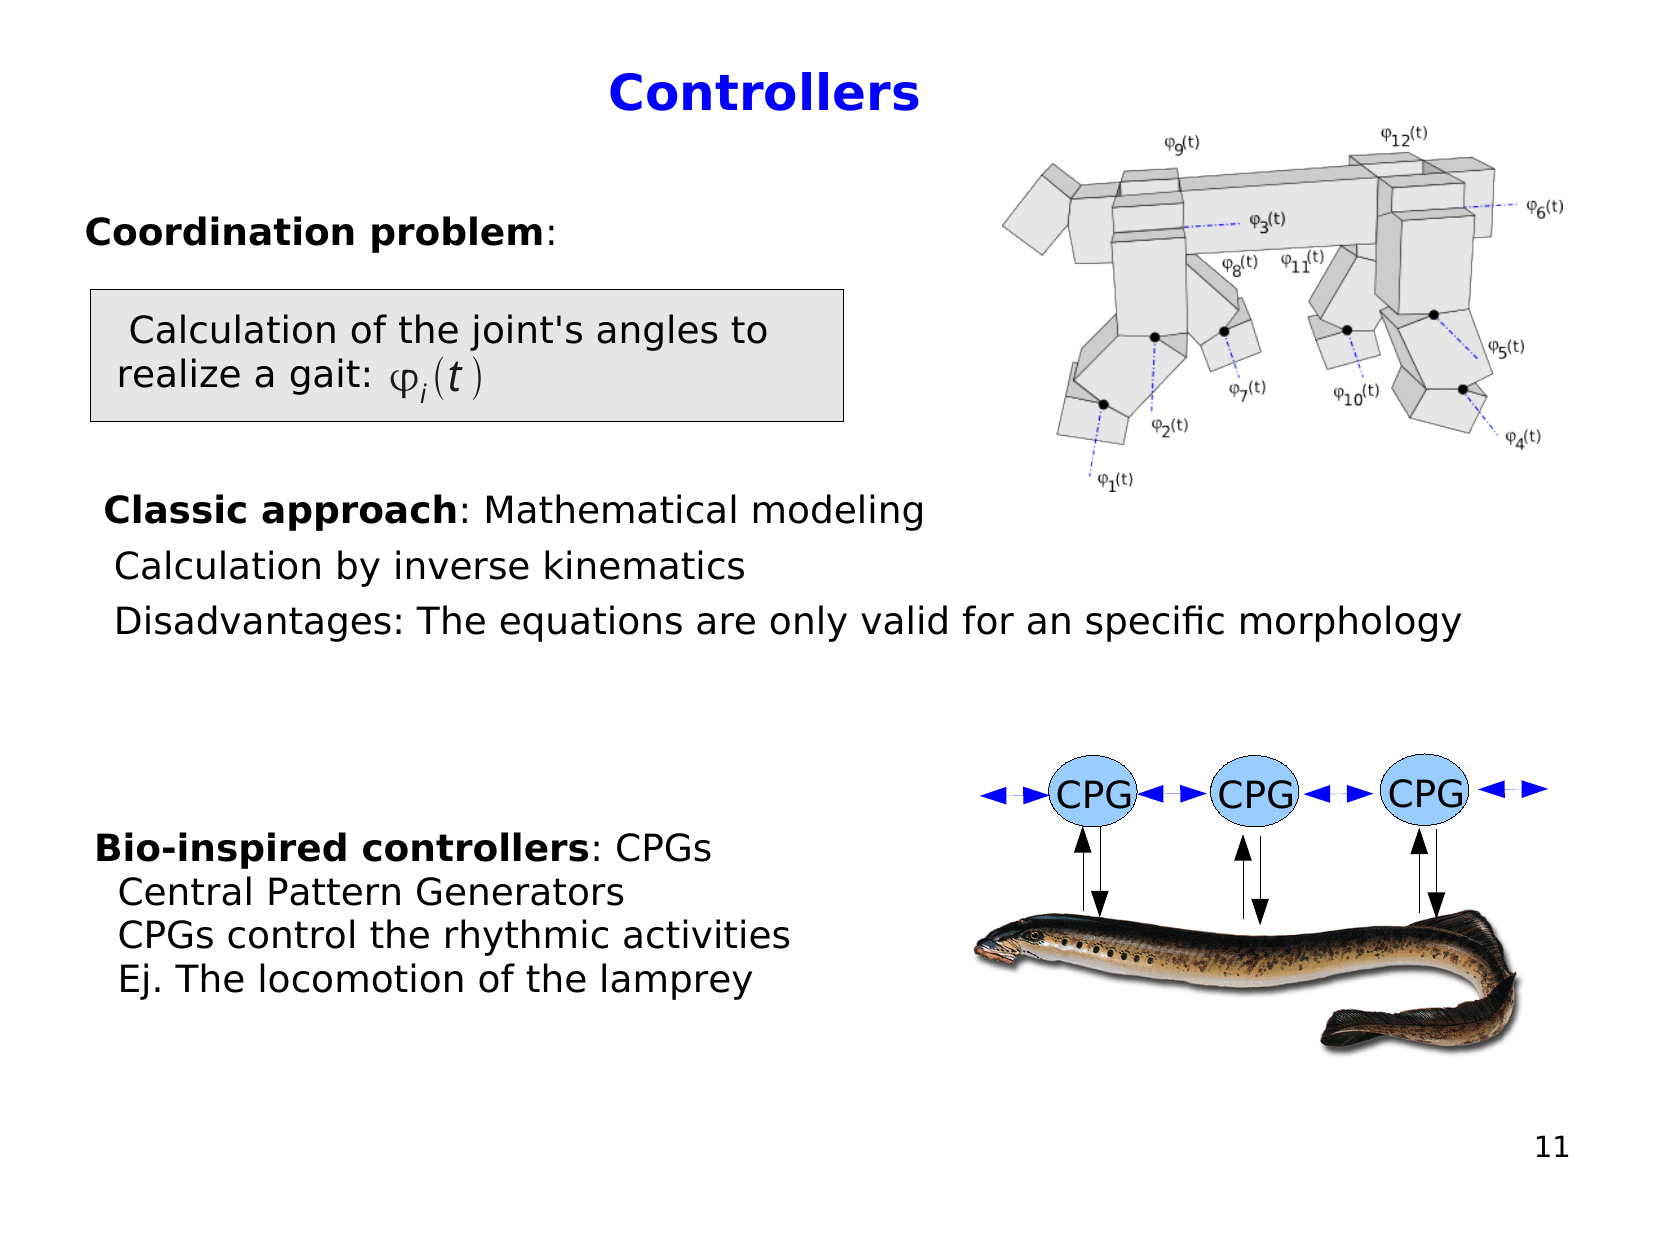

Controllers
 Coordination problem:
 Calculation of the joint's angles to realize a gait:
 Classic approach: Mathematical modeling
Calculation by inverse kinematics
Disadvantages: The equations are only valid for an specific morphology
CPG
CPG
CPG
 Bio-inspired controllers: CPGs
Central Pattern Generators
CPGs control the rhythmic activities
Ej. The locomotion of the lamprey
11